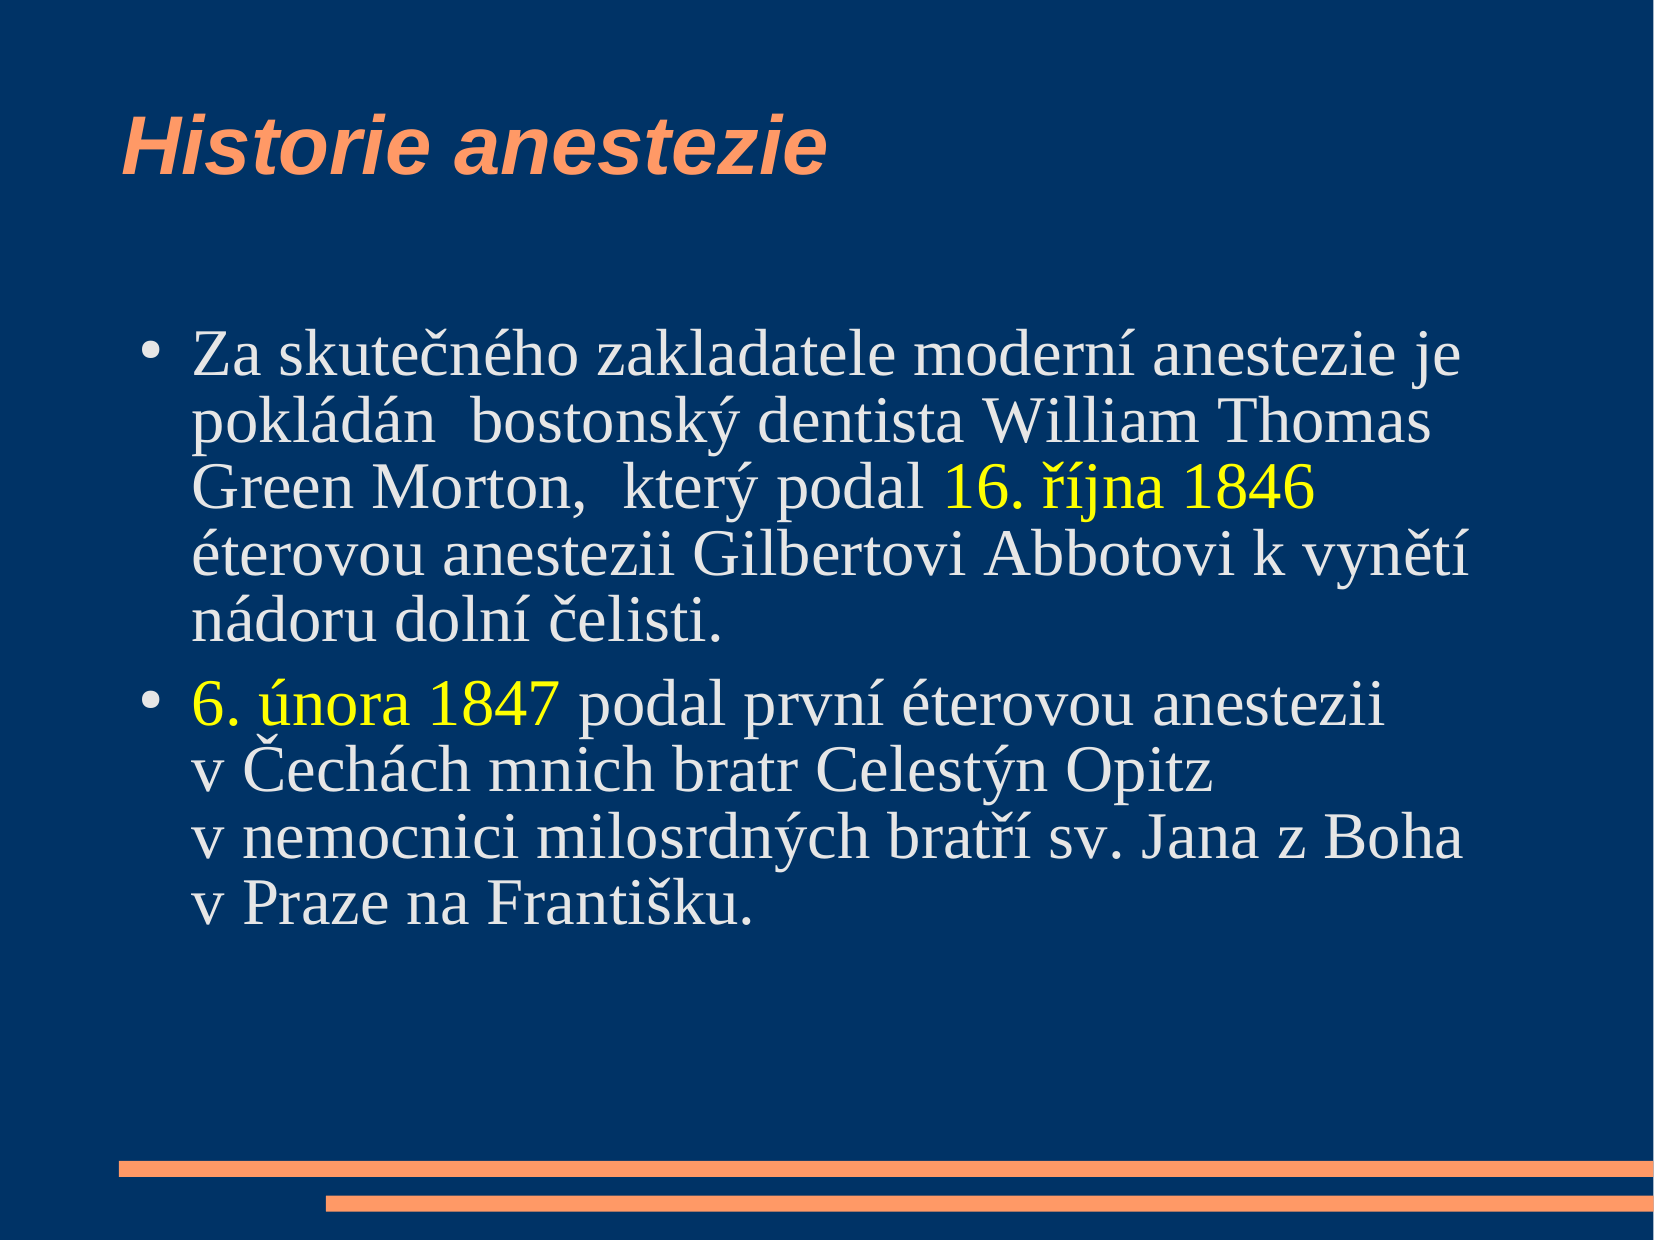

# Historie anestezie
Za skutečného zakladatele moderní anestezie je pokládán bostonský dentista William Thomas Green Morton, který podal 16. října 1846 éterovou anestezii Gilbertovi Abbotovi k vynětí nádoru dolní čelisti.
6. února 1847 podal první éterovou anestezii v Čechách mnich bratr Celestýn Opitz v nemocnici milosrdných bratří sv. Jana z Boha v Praze na Františku.